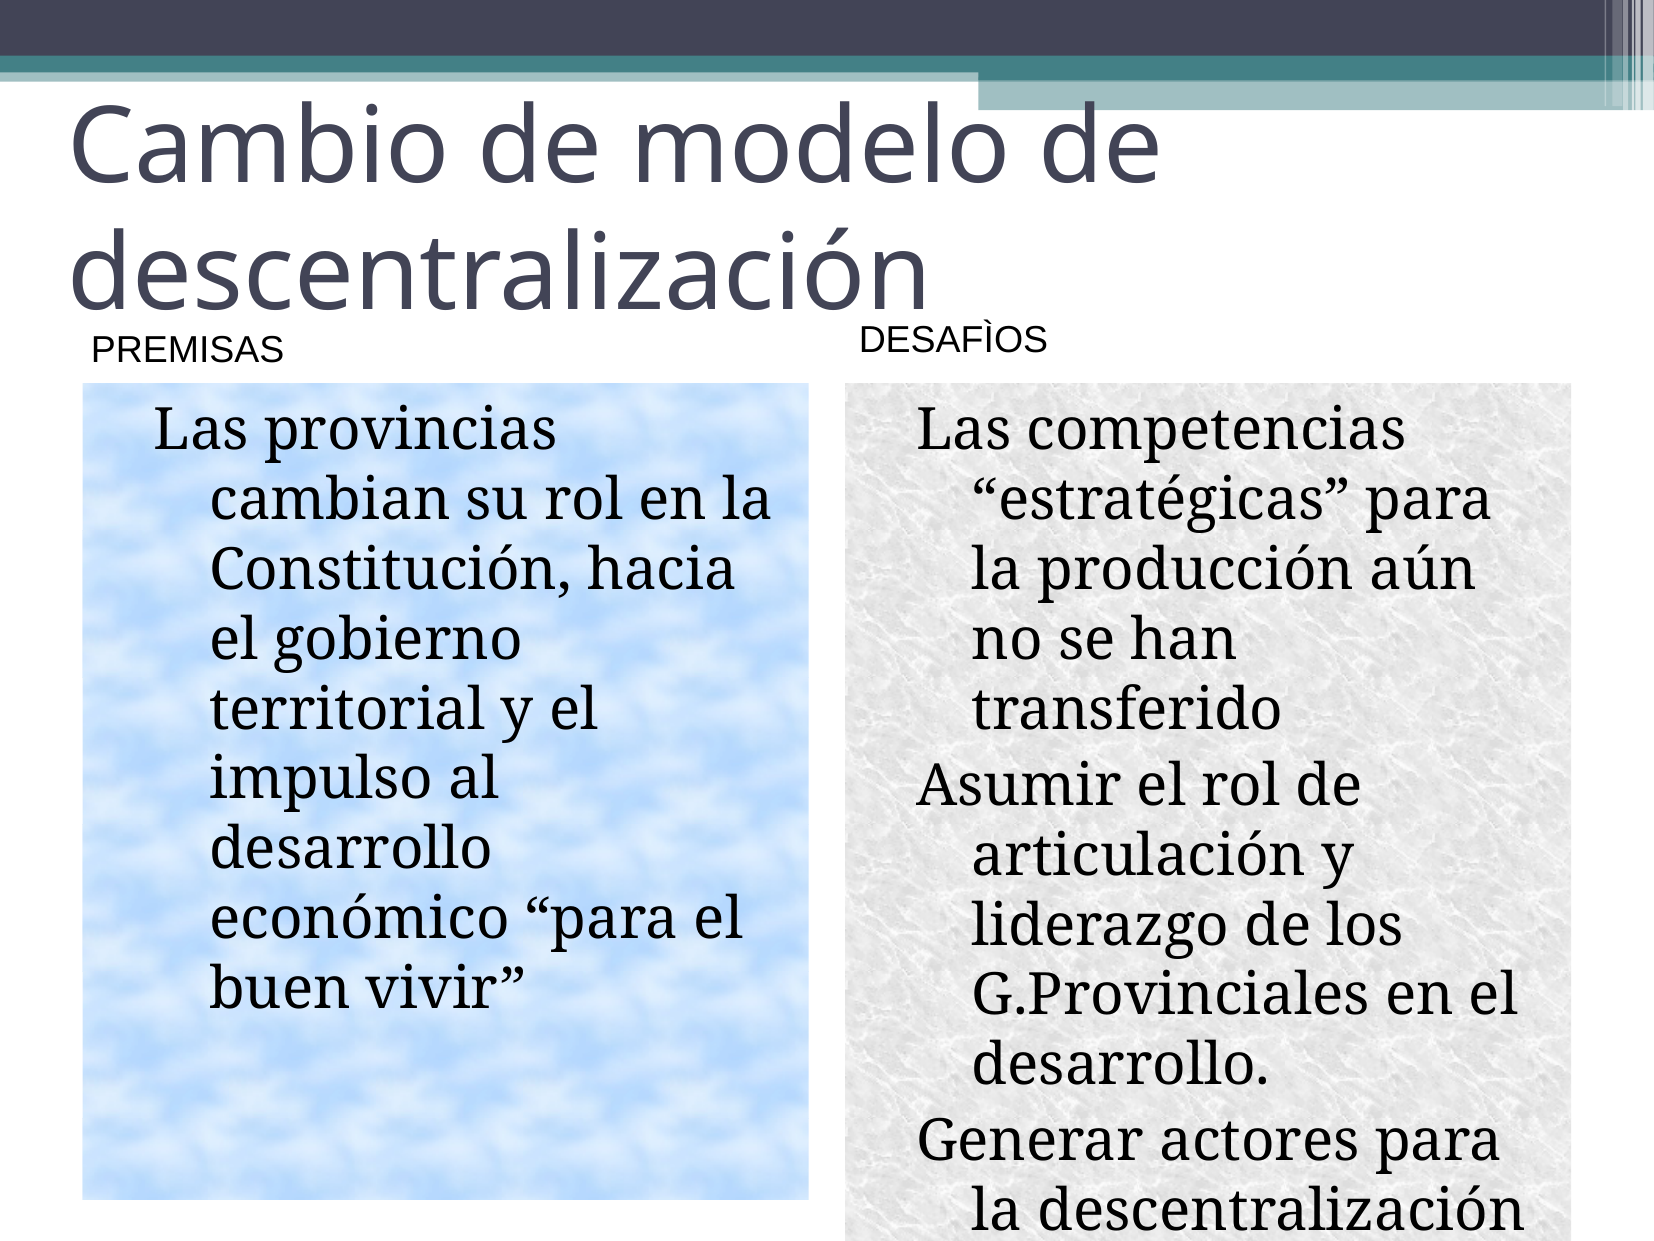

# Cambio de modelo de descentralización
DESAFÌOS
PREMISAS
Las provincias cambian su rol en la Constitución, hacia el gobierno territorial y el impulso al desarrollo económico “para el buen vivir”
Las competencias “estratégicas” para la producción aún no se han transferido
Asumir el rol de articulación y liderazgo de los G.Provinciales en el desarrollo.
Generar actores para la descentralización